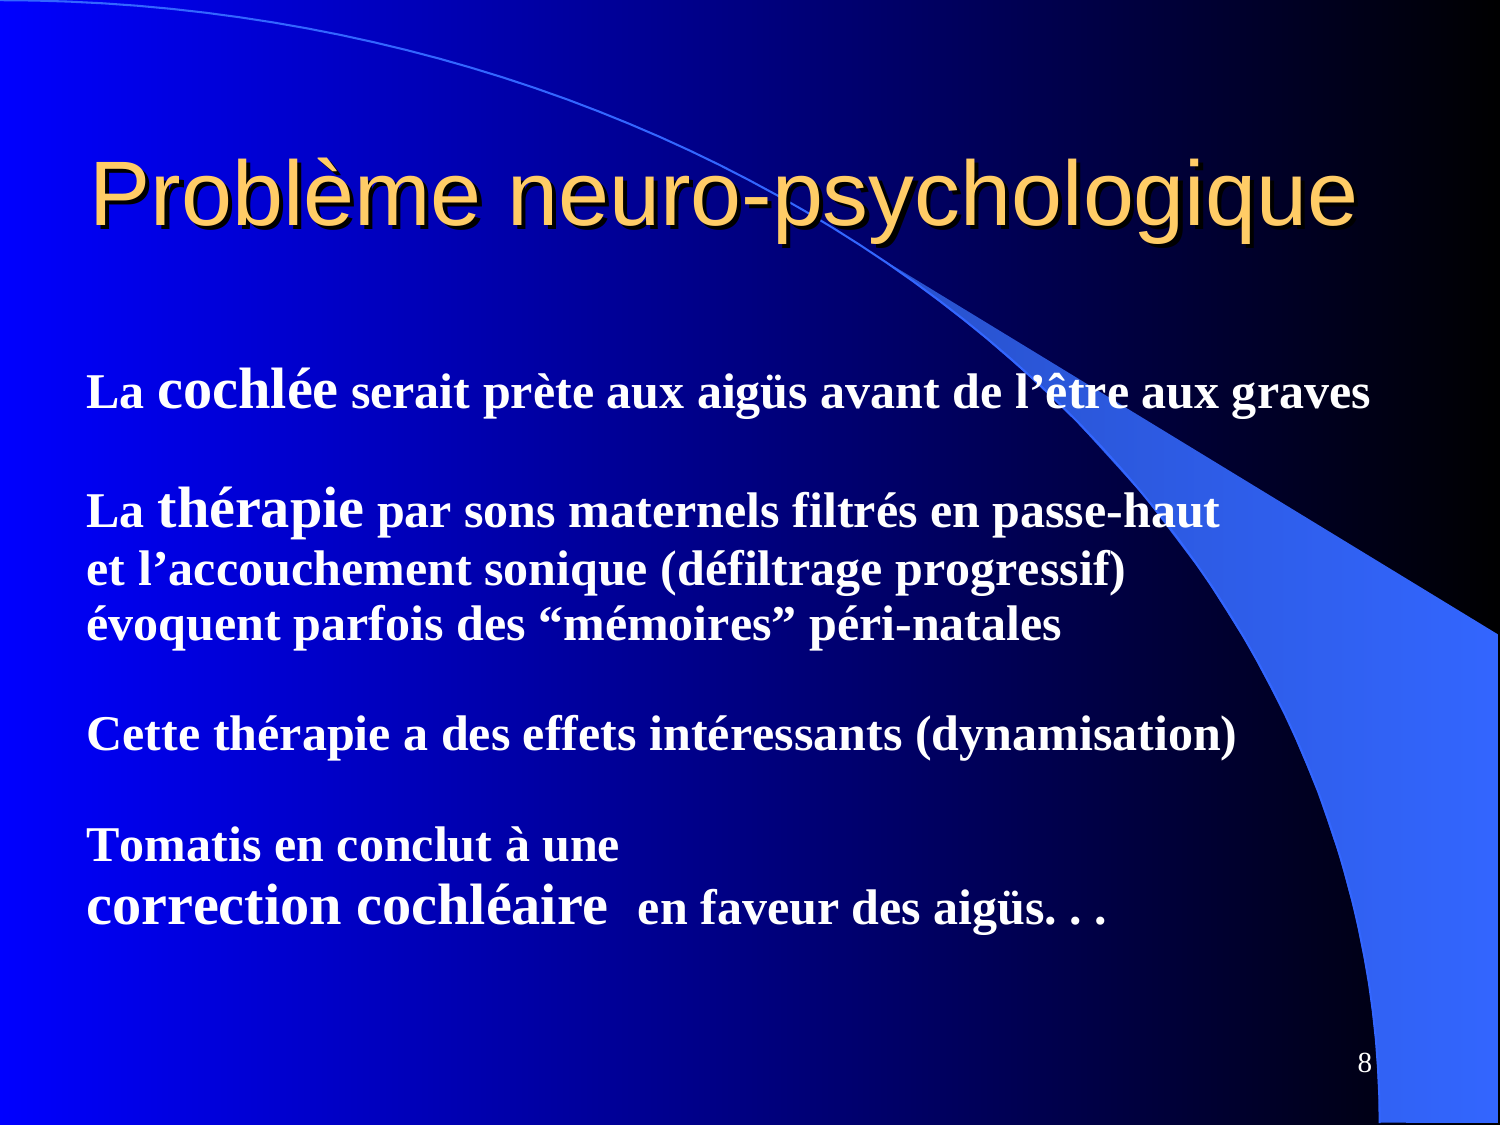

# Problème neuro-psychologique
La cochlée serait prète aux aigüs avant de l’être aux graves
La thérapie par sons maternels filtrés en passe-haut
et l’accouchement sonique (défiltrage progressif)
évoquent parfois des “mémoires” péri-natales
Cette thérapie a des effets intéressants (dynamisation)
Tomatis en conclut à une
correction cochléaire en faveur des aigüs. . .
8